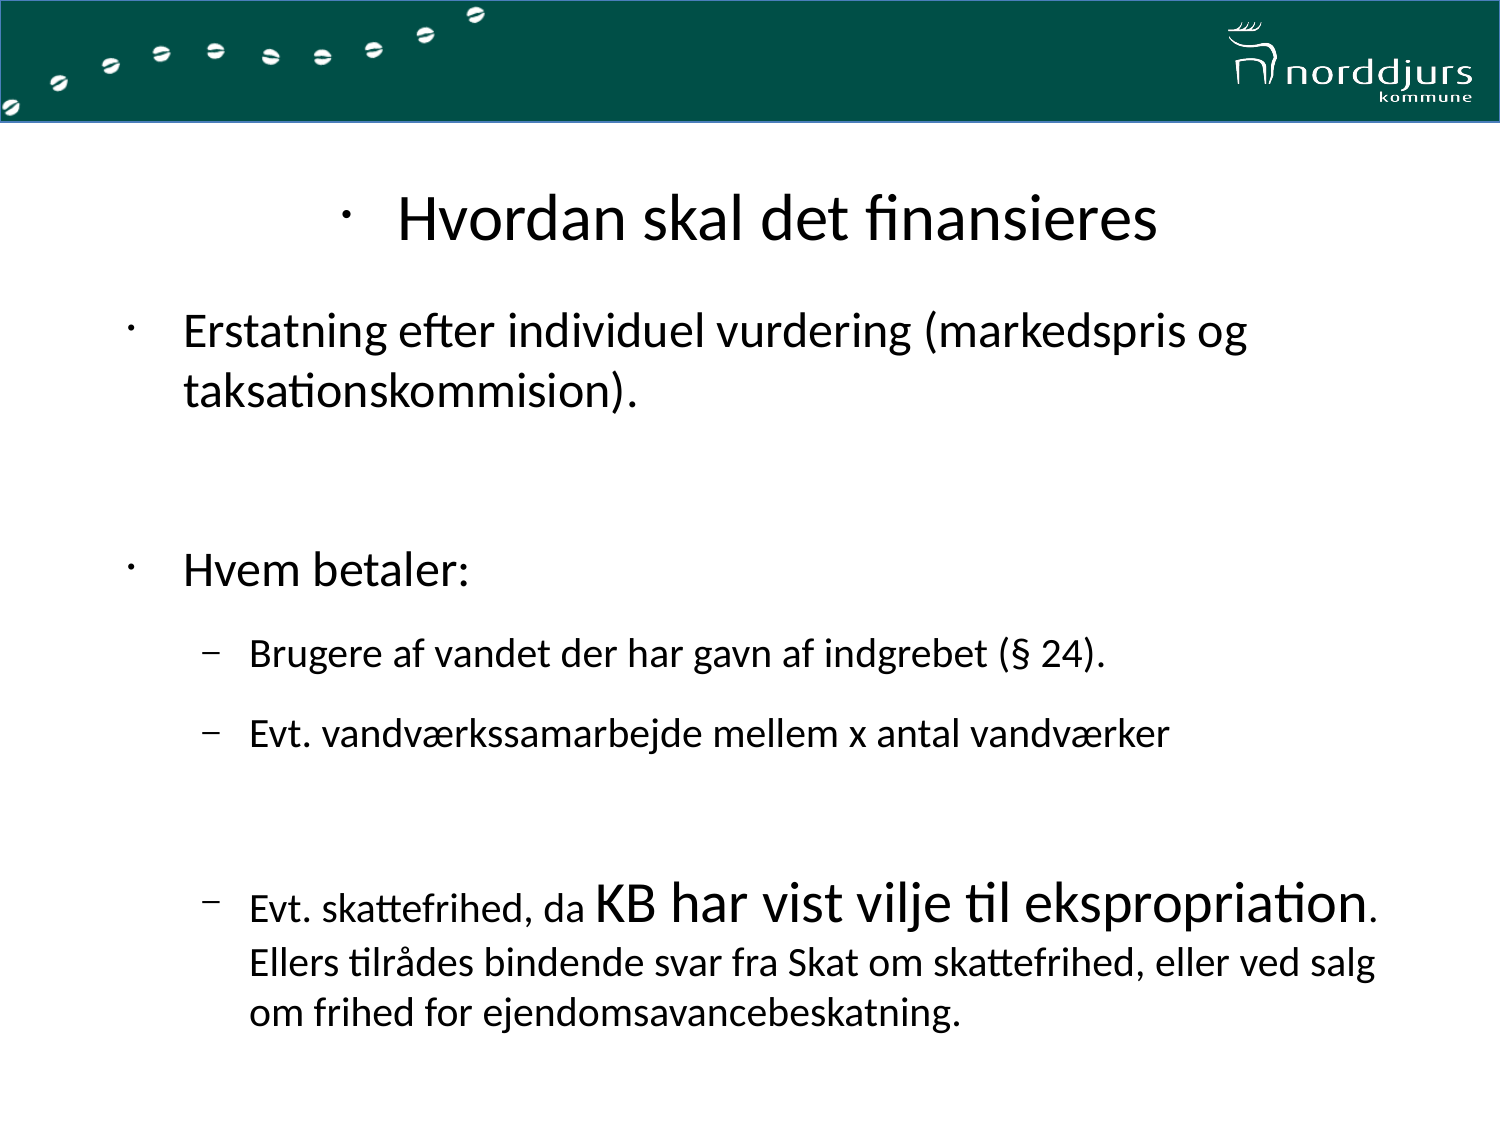

# Hvordan skal det finansieres
Erstatning efter individuel vurdering (markedspris og taksationskommision).
Hvem betaler:
Brugere af vandet der har gavn af indgrebet (§ 24).
Evt. vandværkssamarbejde mellem x antal vandværker
Evt. skattefrihed, da KB har vist vilje til ekspropriation. Ellers tilrådes bindende svar fra Skat om skattefrihed, eller ved salg om frihed for ejendomsavancebeskatning.